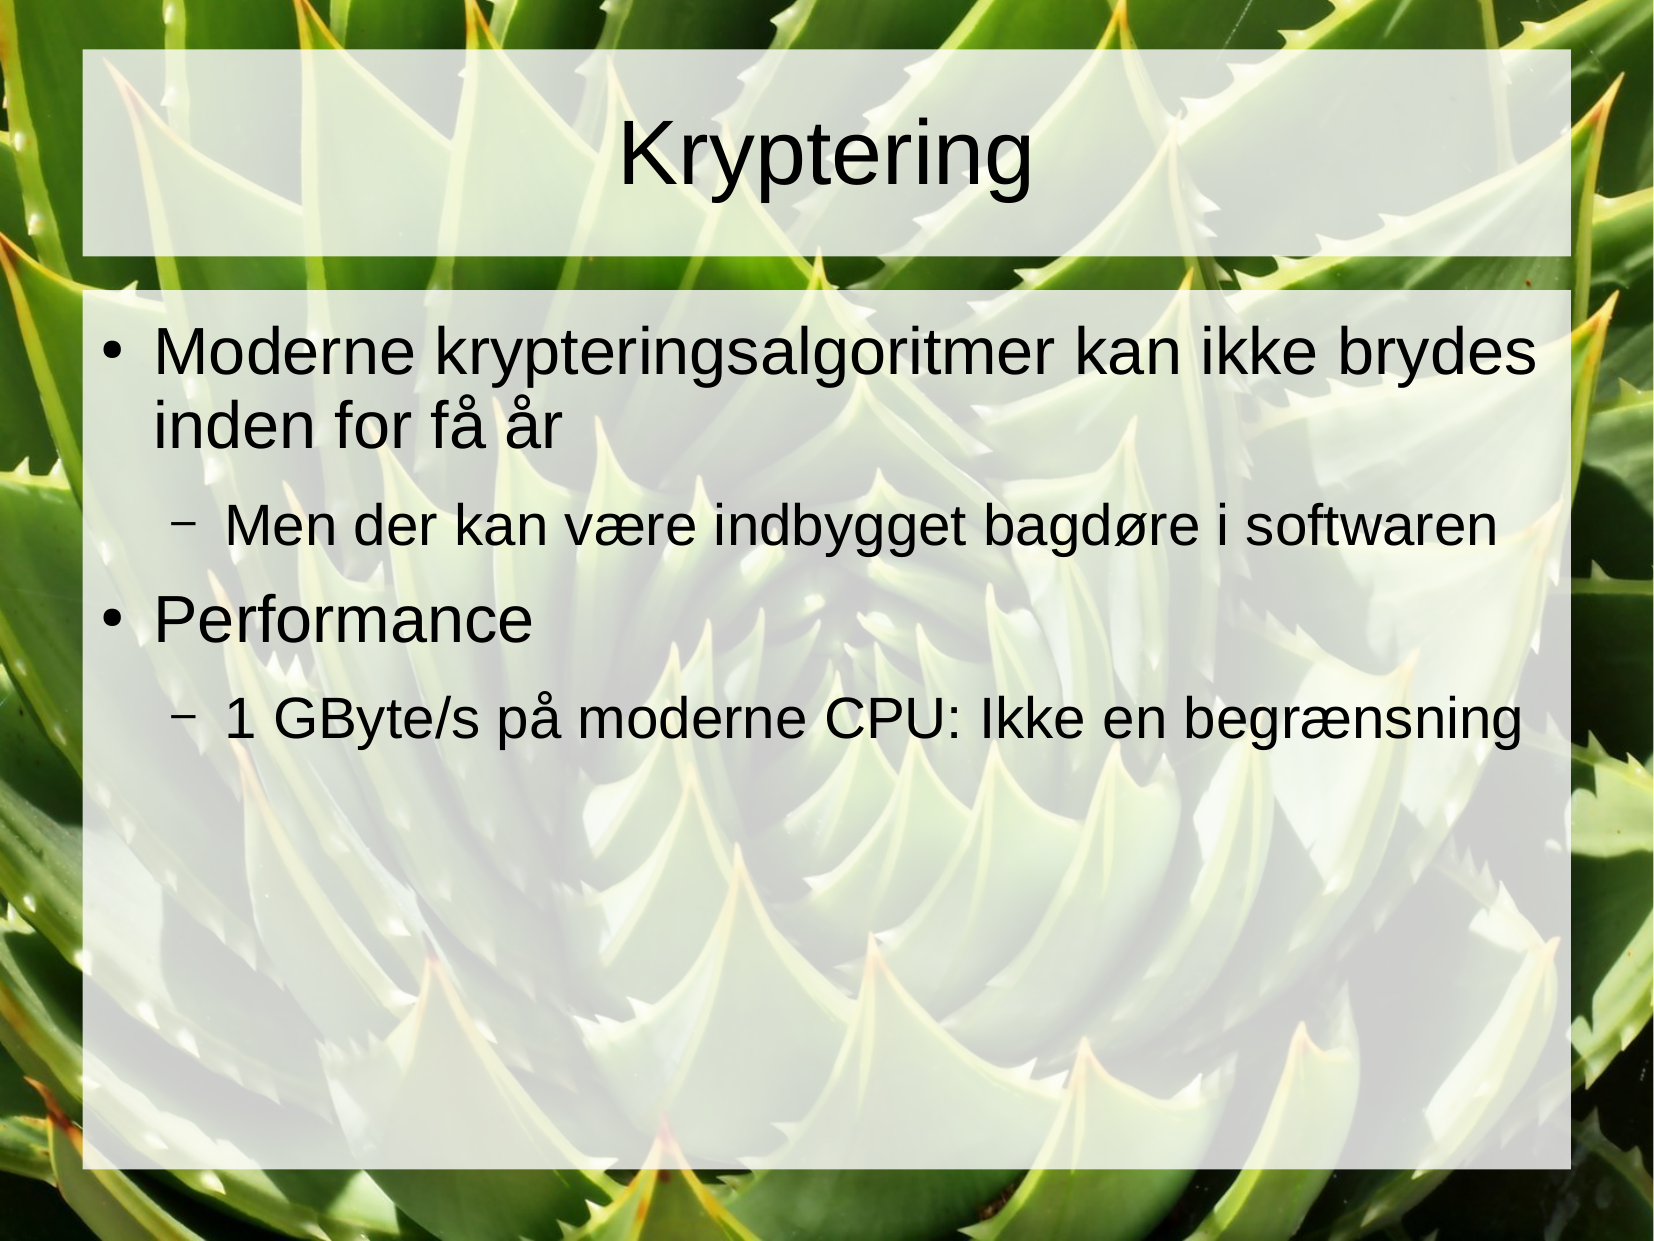

# Kryptering
Moderne krypteringsalgoritmer kan ikke brydes inden for få år
Men der kan være indbygget bagdøre i softwaren
Performance
1 GByte/s på moderne CPU: Ikke en begrænsning